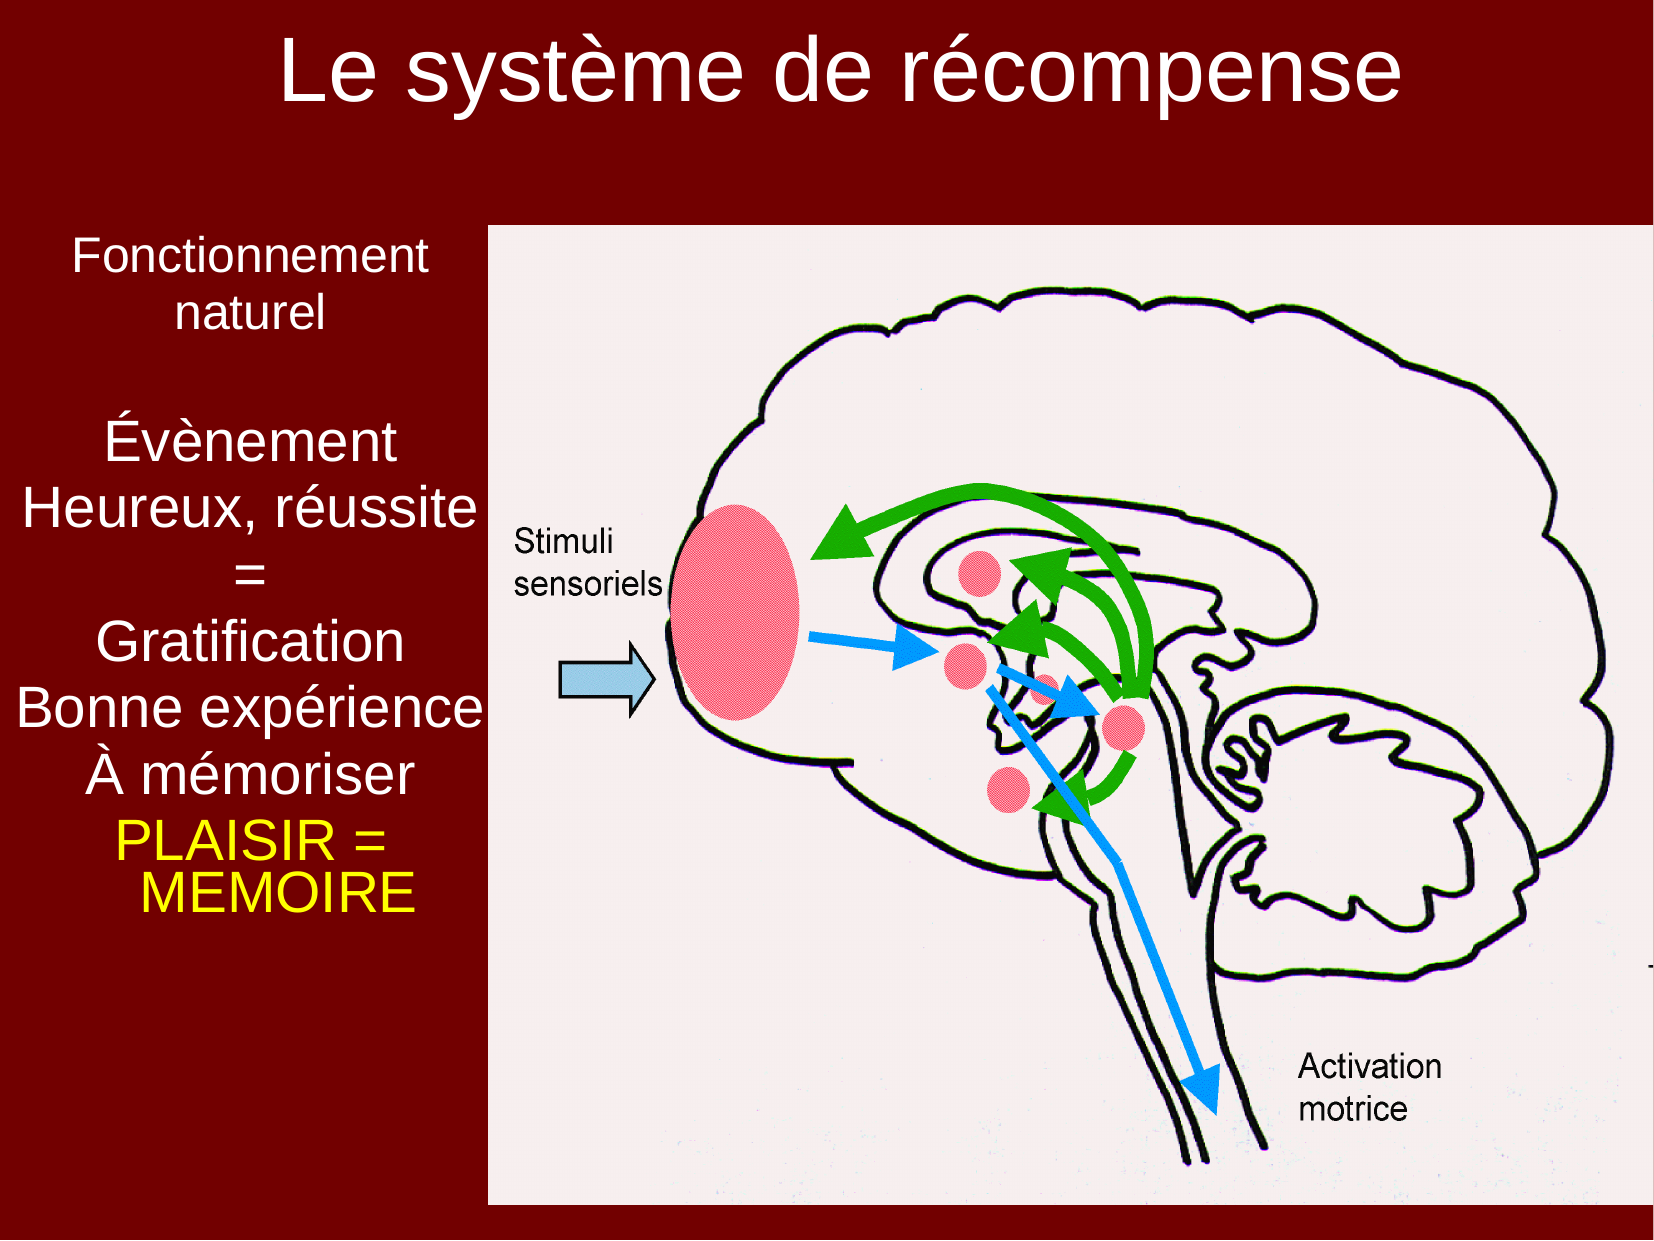

Le système de récompense
# Fonctionnement
naturel
Évènement
Heureux, réussite
=
Gratification
Bonne expérience
À mémoriser
PLAISIR = MEMOIRE